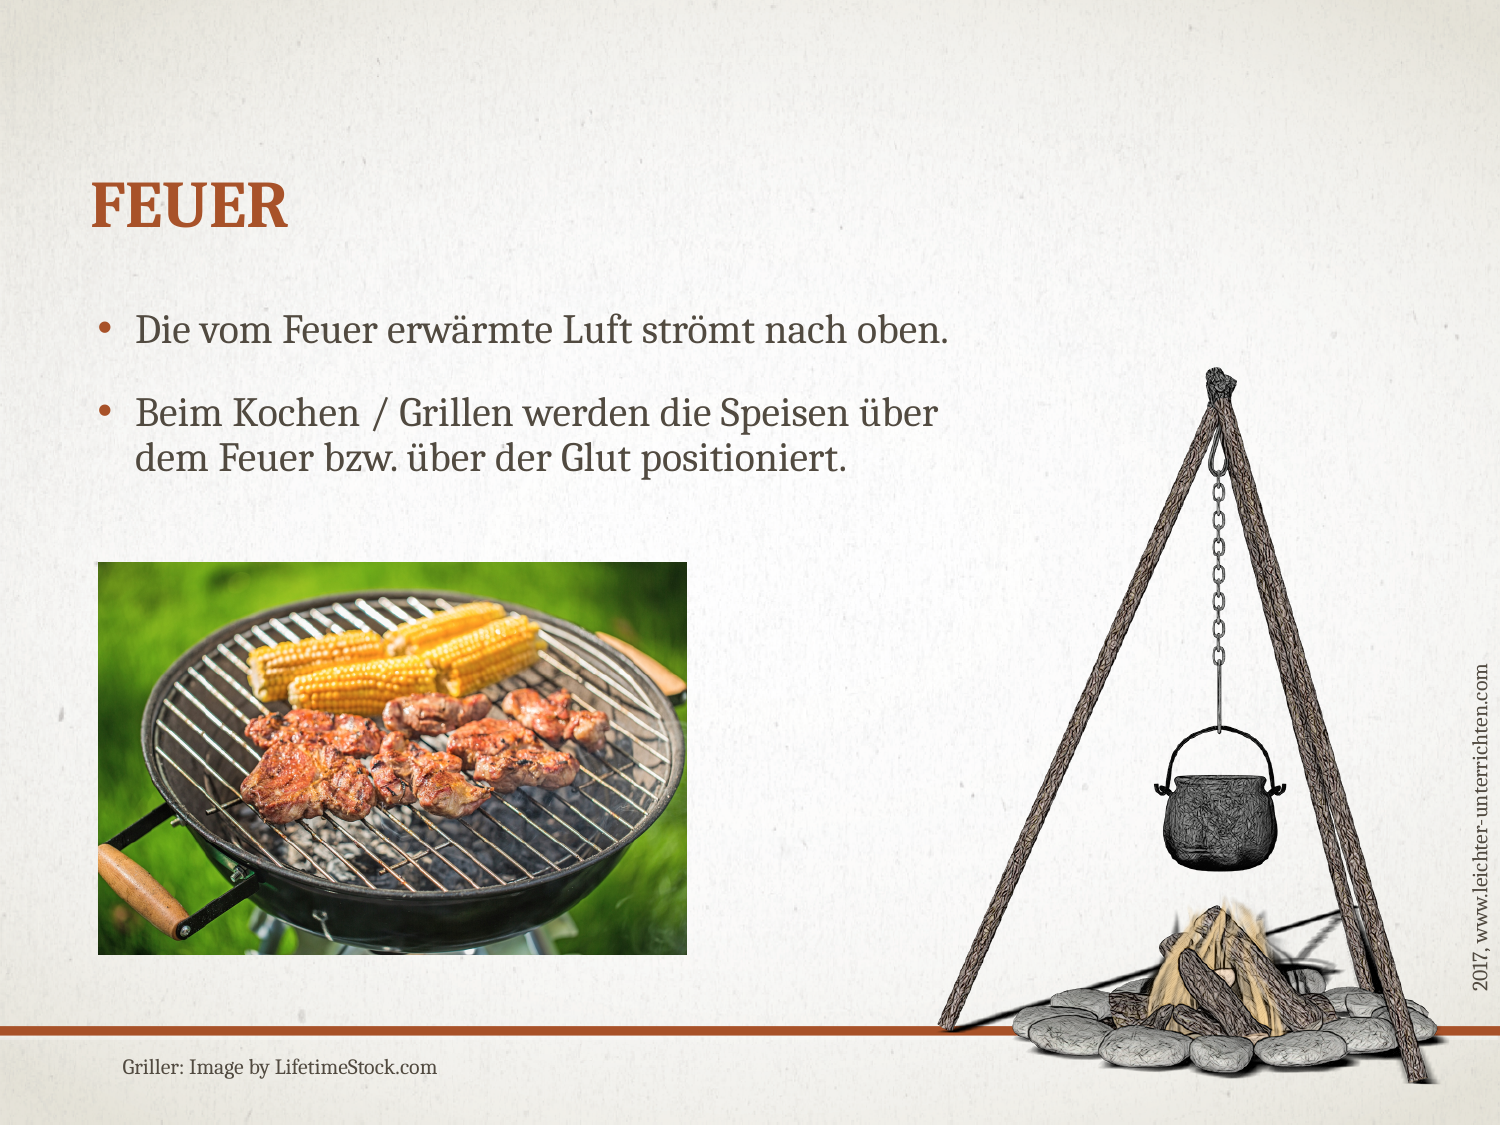

# Feuer
Die vom Feuer erwärmte Luft strömt nach oben.
Beim Kochen / Grillen werden die Speisen über
dem Feuer bzw. über der Glut positioniert.
Griller: Image by LifetimeStock.com